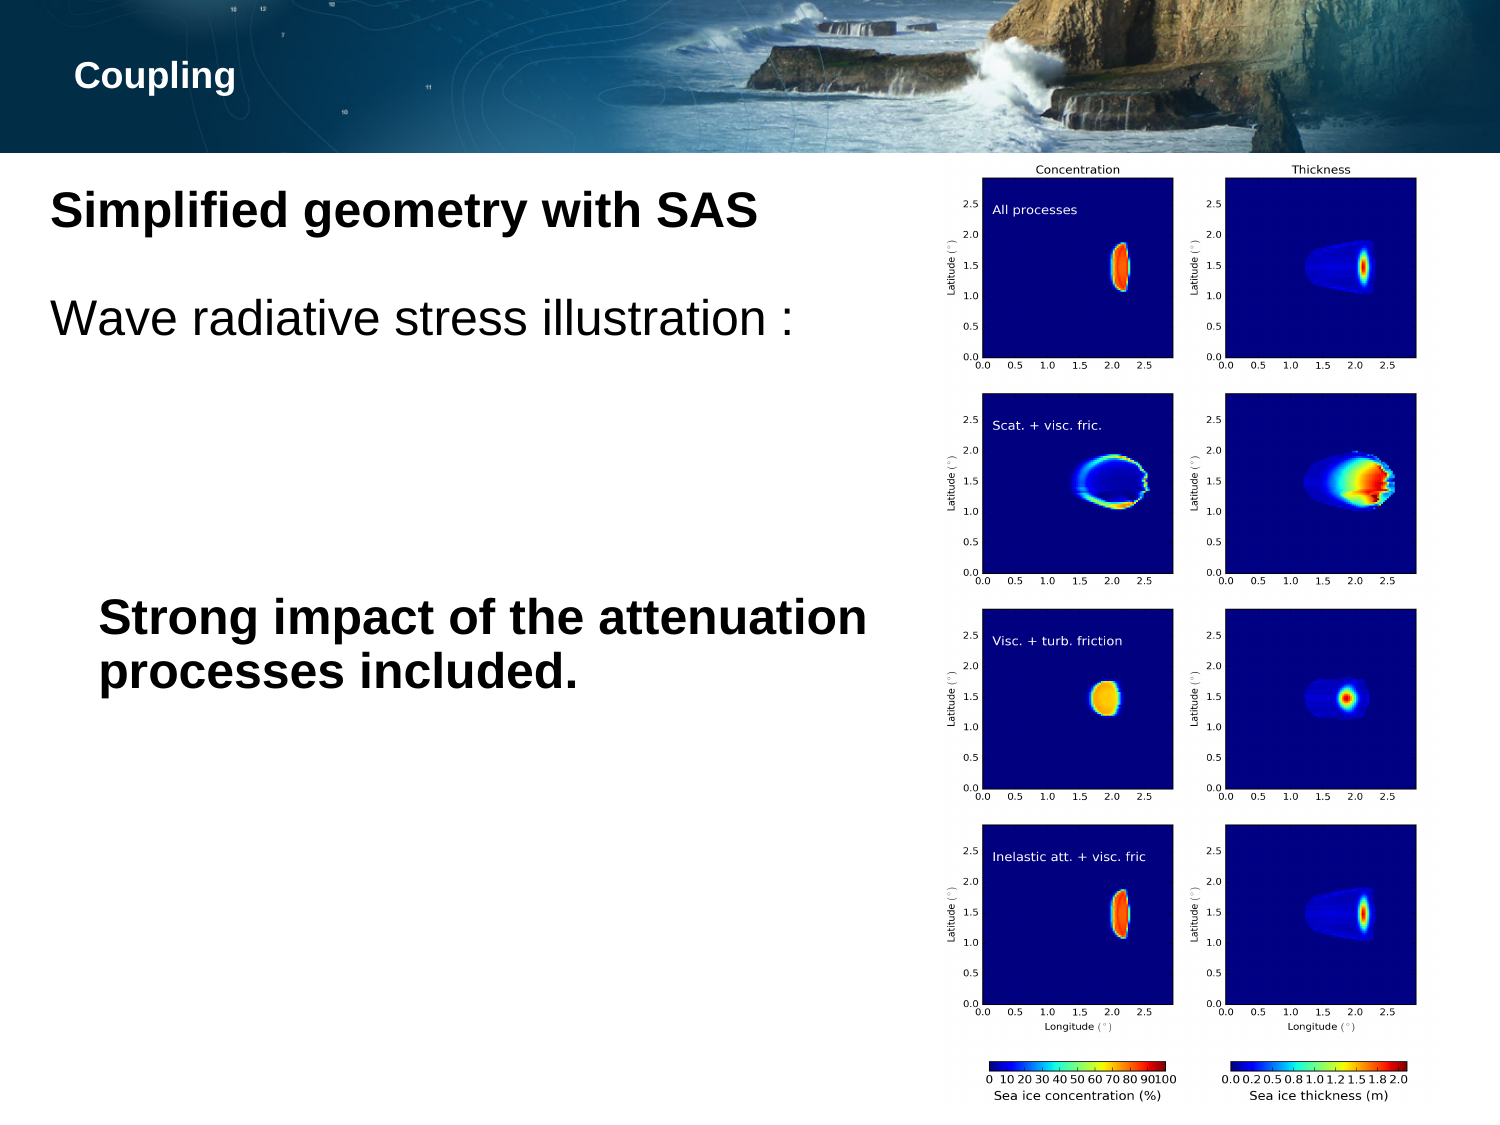

# Coupling
Simplified geometry with SAS
Wave radiative stress illustration :
2nd year : Coupling of WAVEWATCH III + NEMO-LIM3
Strong impact of the attenuation processes included.
And the 3rd year is coming… (too fast)